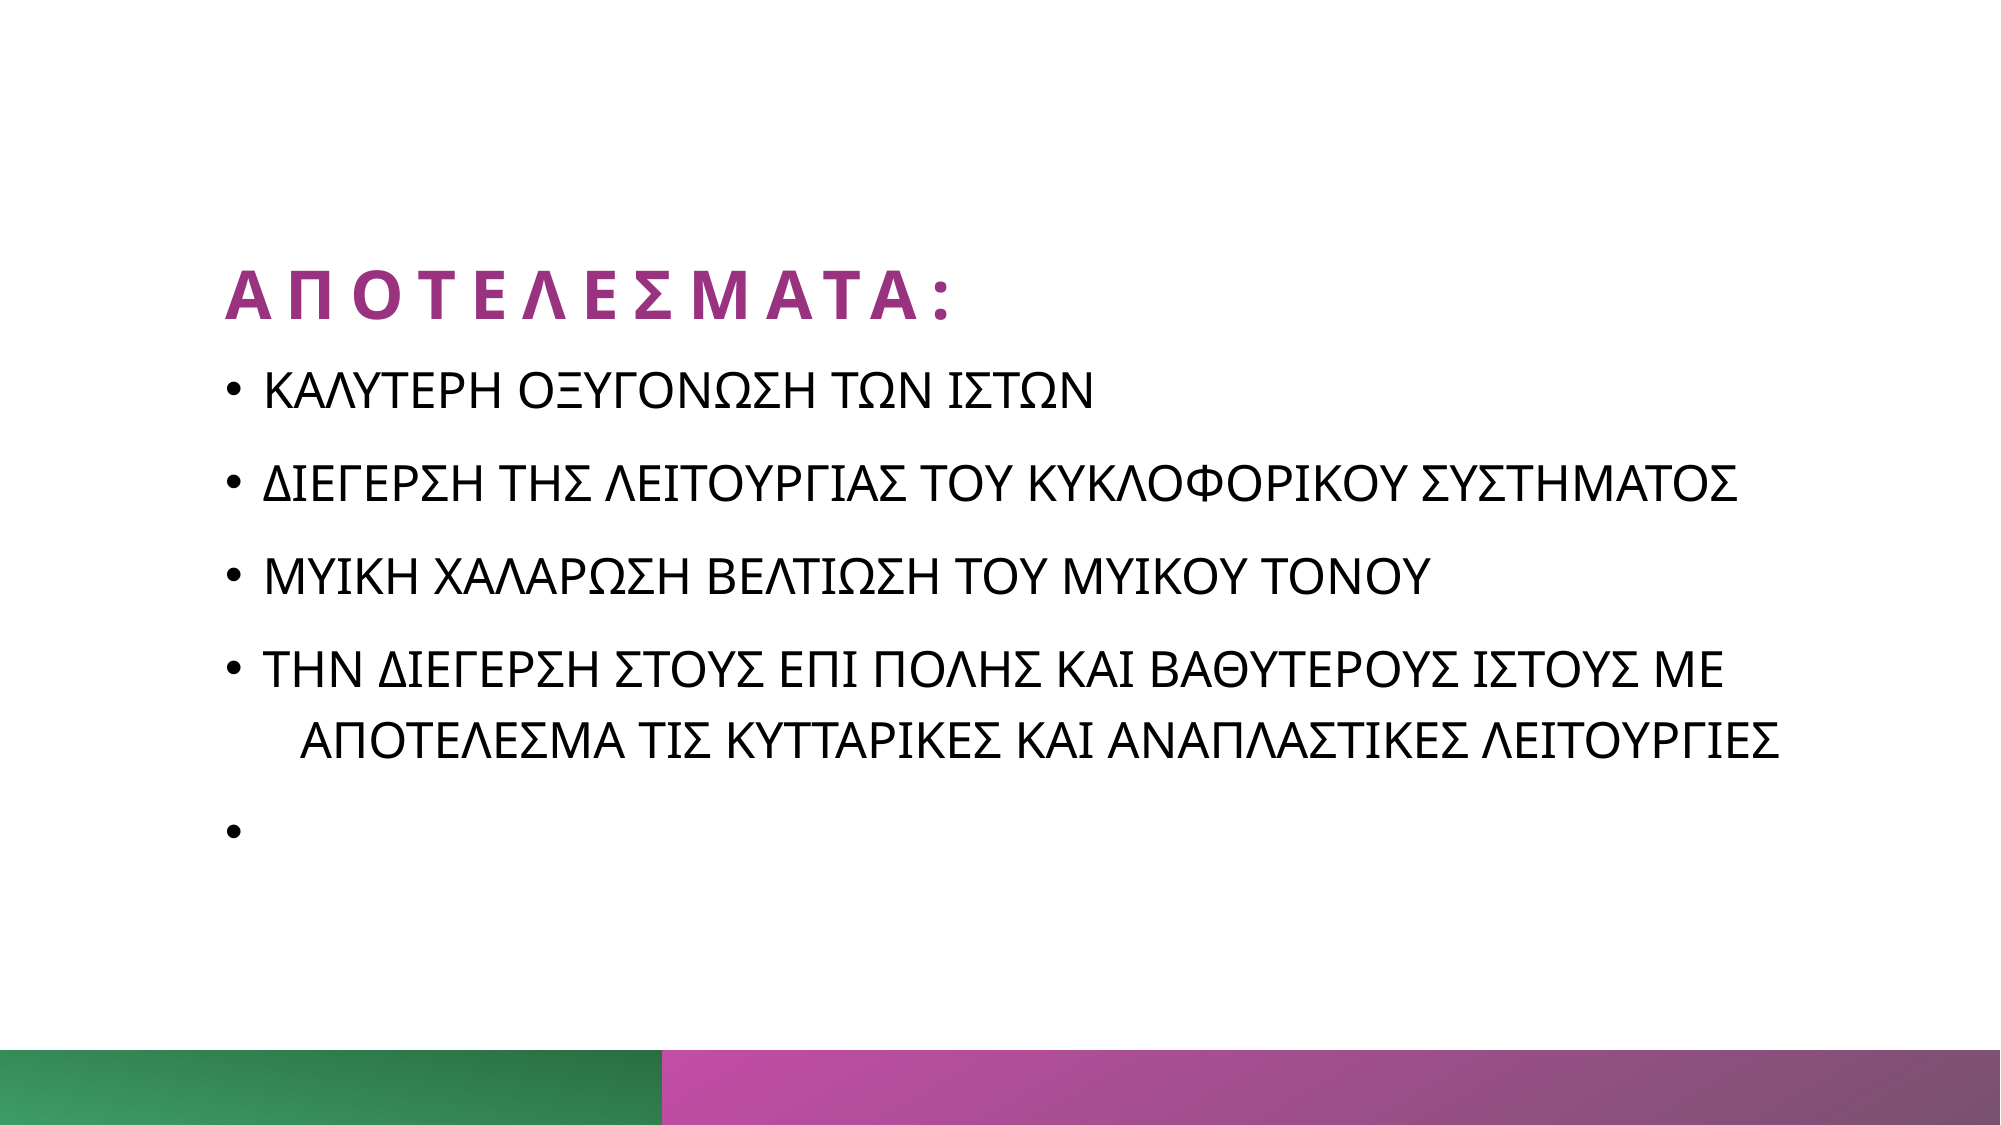

# ΑΠΟΤΕΛΕΣΜΑΤΑ:
ΚΑΛΥΤΕΡΗ ΟΞΥΓΟΝΩΣΗ ΤΩΝ ΙΣΤΩΝ
ΔΙΕΓΕΡΣΗ ΤΗΣ ΛΕΙΤΟΥΡΓΙΑΣ ΤΟΥ ΚΥΚΛΟΦΟΡΙΚΟΥ ΣΥΣΤΗΜΑΤΟΣ
ΜΥΙΚΗ ΧΑΛΑΡΩΣΗ ΒΕΛΤΙΩΣΗ ΤΟΥ ΜΥΙΚΟΥ ΤΟΝΟΥ
ΤΗΝ ΔΙΕΓΕΡΣΗ ΣΤΟΥΣ ΕΠΙ ΠΟΛΗΣ ΚΑΙ ΒΑΘΥΤΕΡΟΥΣ ΙΣΤΟΥΣ ΜΕ ΑΠΟΤΕΛΕΣΜΑ ΤΙΣ ΚΥΤΤΑΡΙΚΕΣ ΚΑΙ ΑΝΑΠΛΑΣΤΙΚΕΣ ΛΕΙΤΟΥΡΓΙΕΣ